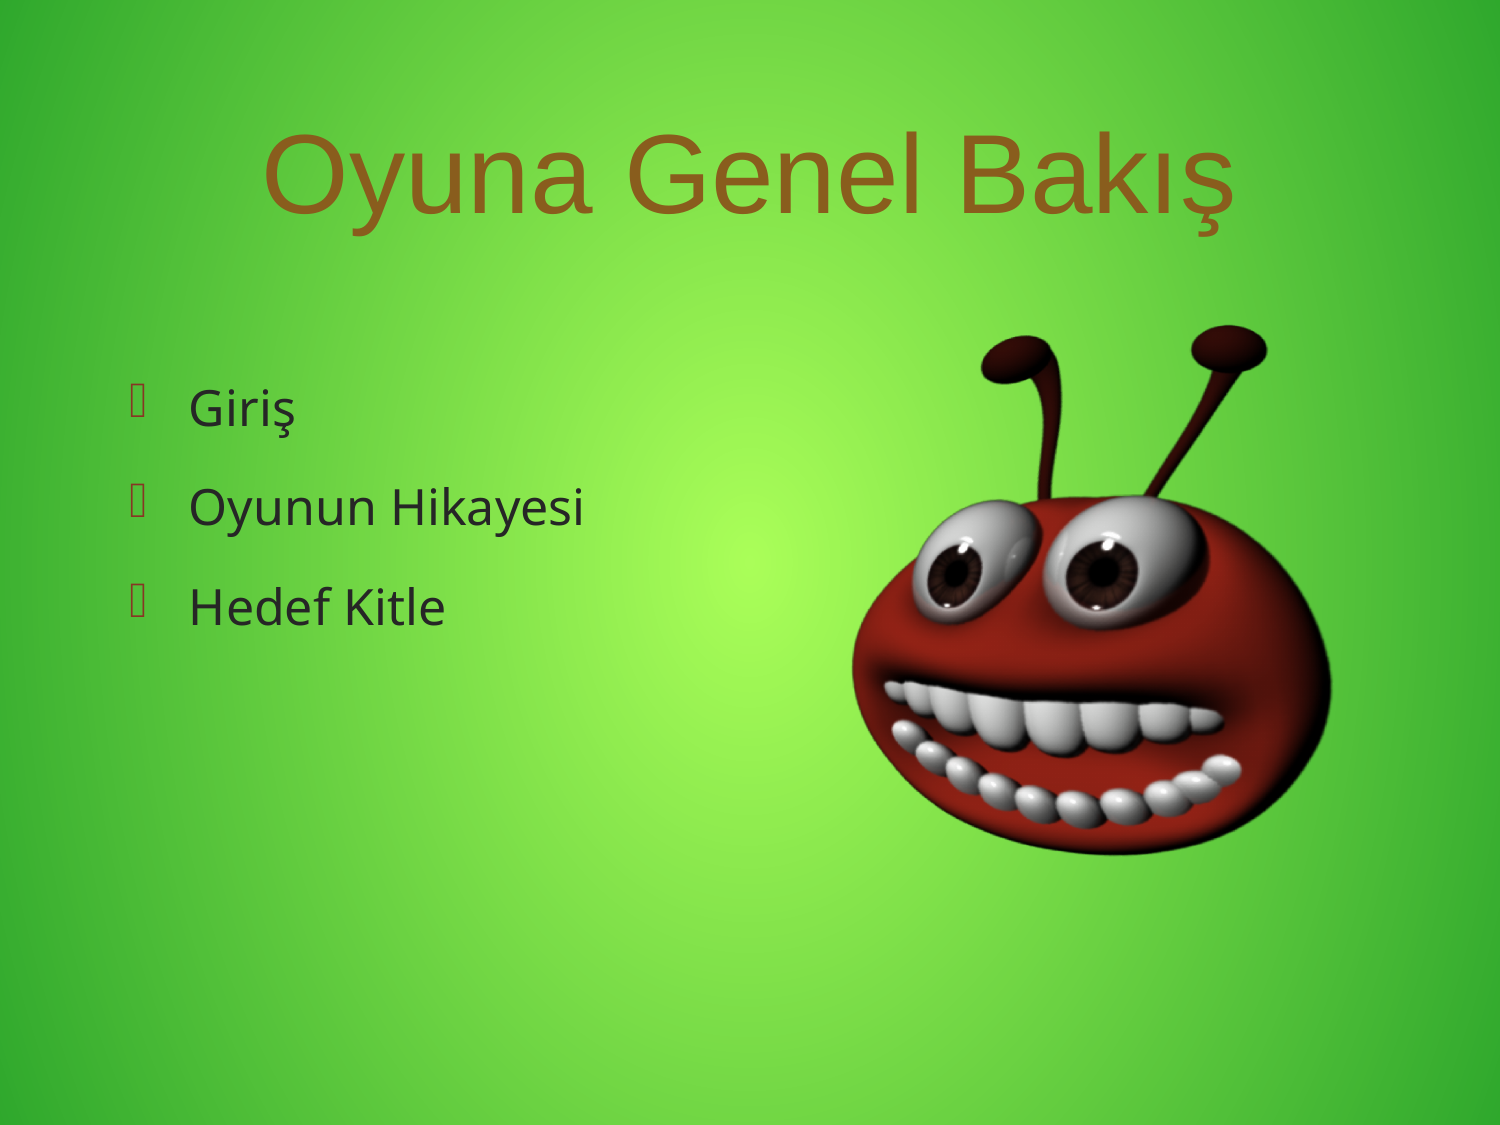

Oyuna Genel Bakış
Giriş
Oyunun Hikayesi
Hedef Kitle